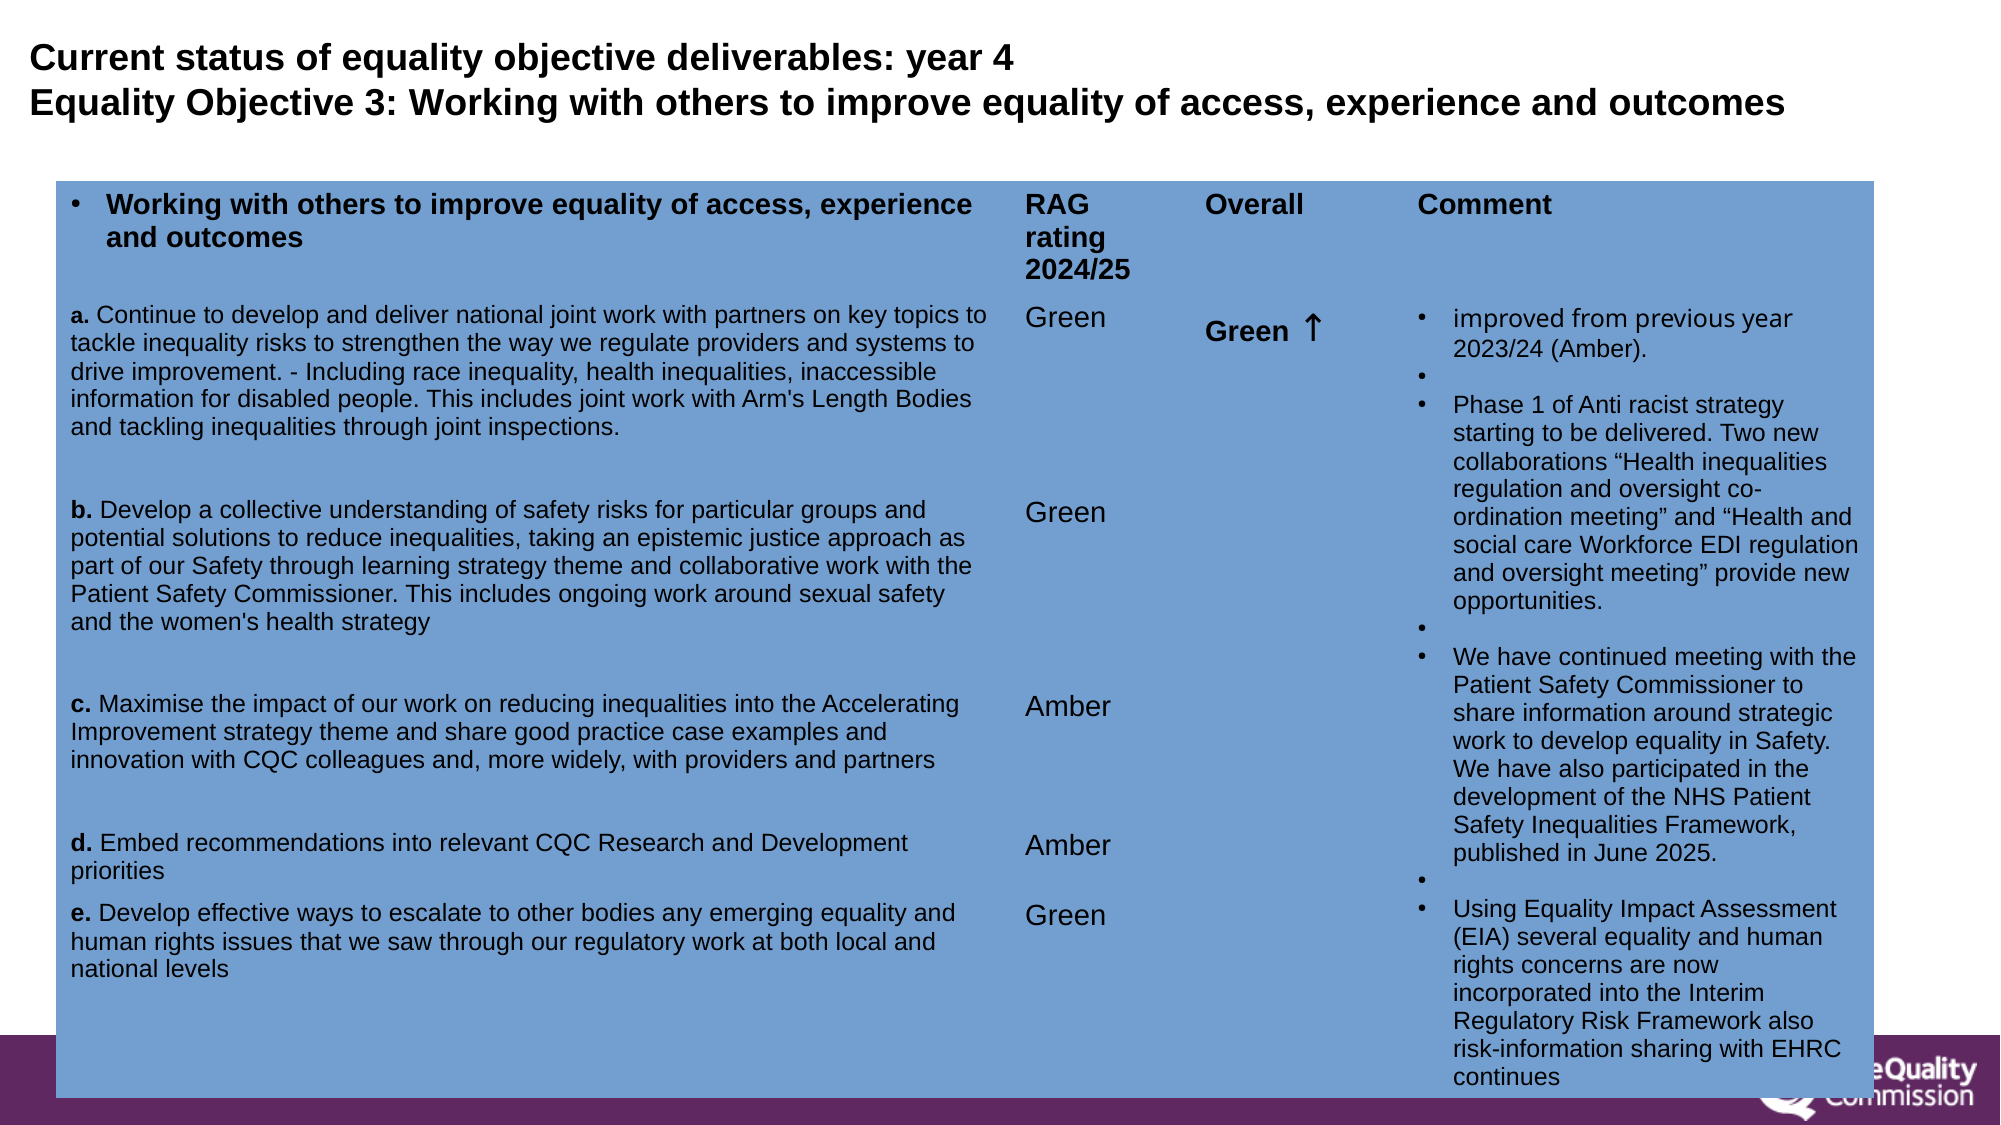

# Current status of equality objective deliverables: year 4 Equality Objective 3: Working with others to improve equality of access, experience and outcomes
| Working with others to improve equality of access, experience and outcomes | RAG rating 2024/25 | Overall | Comment |
| --- | --- | --- | --- |
| a. Continue to develop and deliver national joint work with partners on key topics to tackle inequality risks to strengthen the way we regulate providers and systems to drive improvement. - Including race inequality, health inequalities, inaccessible information for disabled people. This includes joint work with Arm's Length Bodies and tackling inequalities through joint inspections. | Green | Green ↑ | improved from previous year 2023/24 (Amber). Phase 1 of Anti racist strategy starting to be delivered. Two new collaborations “Health inequalities regulation and oversight co-ordination meeting” and “Health and social care Workforce EDI regulation and oversight meeting” provide new opportunities. We have continued meeting with the Patient Safety Commissioner to share information around strategic work to develop equality in Safety. We have also participated in the development of the NHS Patient Safety Inequalities Framework, published in June 2025. ​Using Equality Impact Assessment (EIA) several equality and human rights concerns are now incorporated into the Interim Regulatory Risk Framework also risk-information sharing with EHRC continues |
| b. Develop a collective understanding of safety risks for particular groups and potential solutions to reduce inequalities, taking an epistemic justice approach as part of our Safety through learning strategy theme and collaborative work with the Patient Safety Commissioner. This includes ongoing work around sexual safety and the women's health strategy | Green | | |
| c. Maximise the impact of our work on reducing inequalities into the Accelerating Improvement strategy theme and share good practice case examples and innovation with CQC colleagues and, more widely, with providers and partners | Amber | | |
| d. Embed recommendations into relevant CQC Research and Development priorities | Amber | | |
| e. Develop effective ways to escalate to other bodies any emerging equality and human rights issues that we saw through our regulatory work at both local and national levels | Green | | |